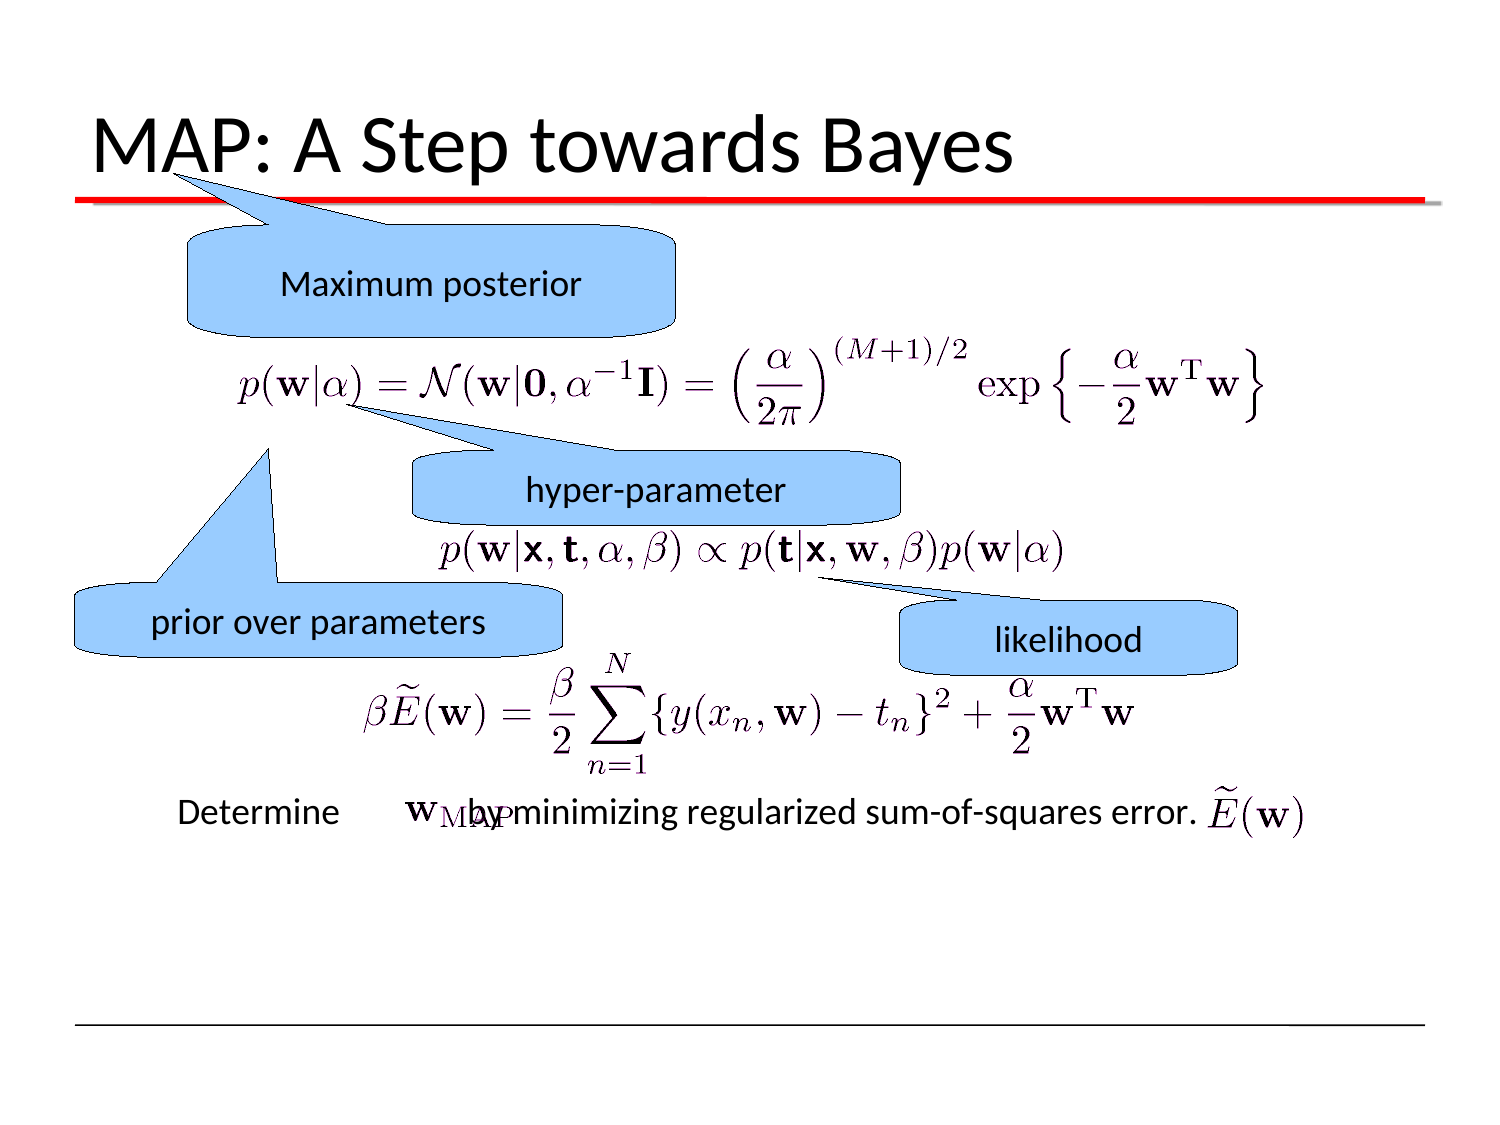

# MAP: A Step towards Bayes
Maximum posterior
hyper-parameter
prior over parameters
likelihood
Determine by minimizing regularized sum-of-squares error.